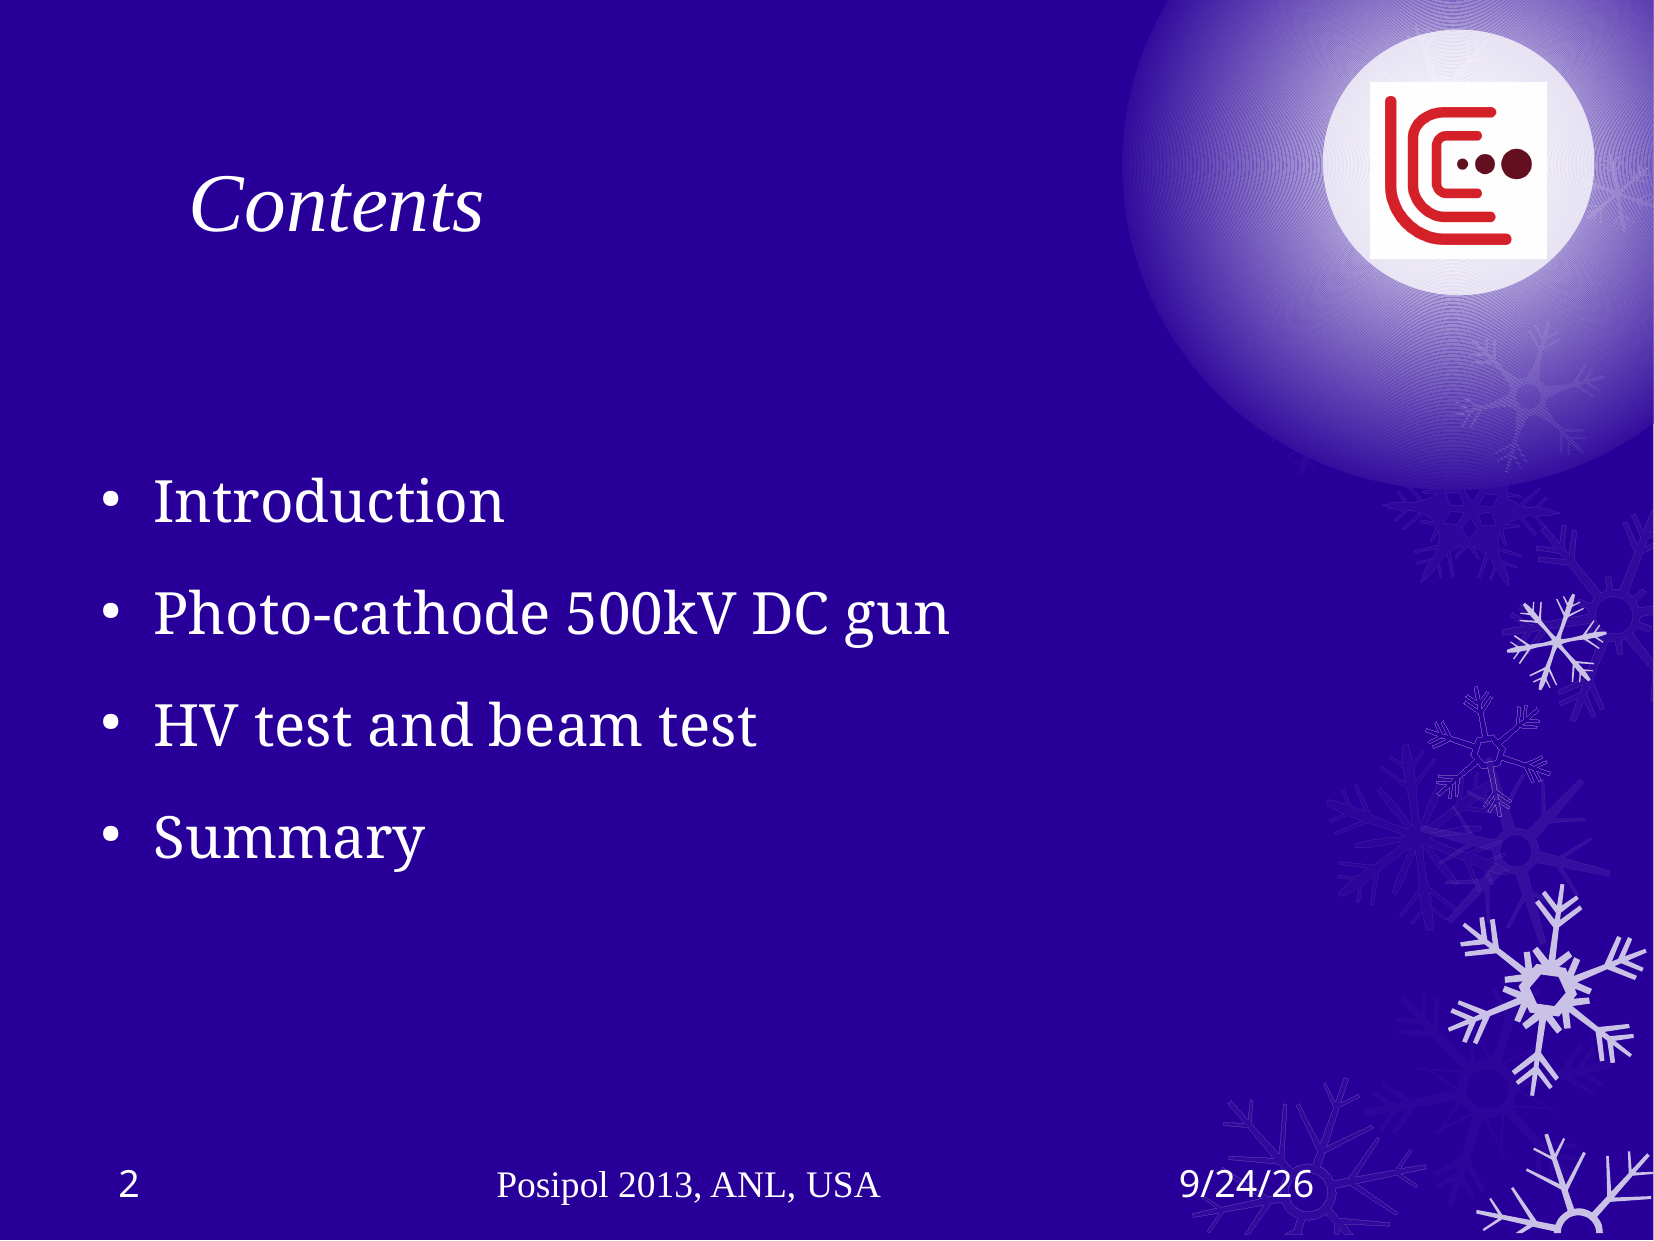

# Contents
Introduction
Photo-cathode 500kV DC gun
HV test and beam test
Summary
2
2010/8/11